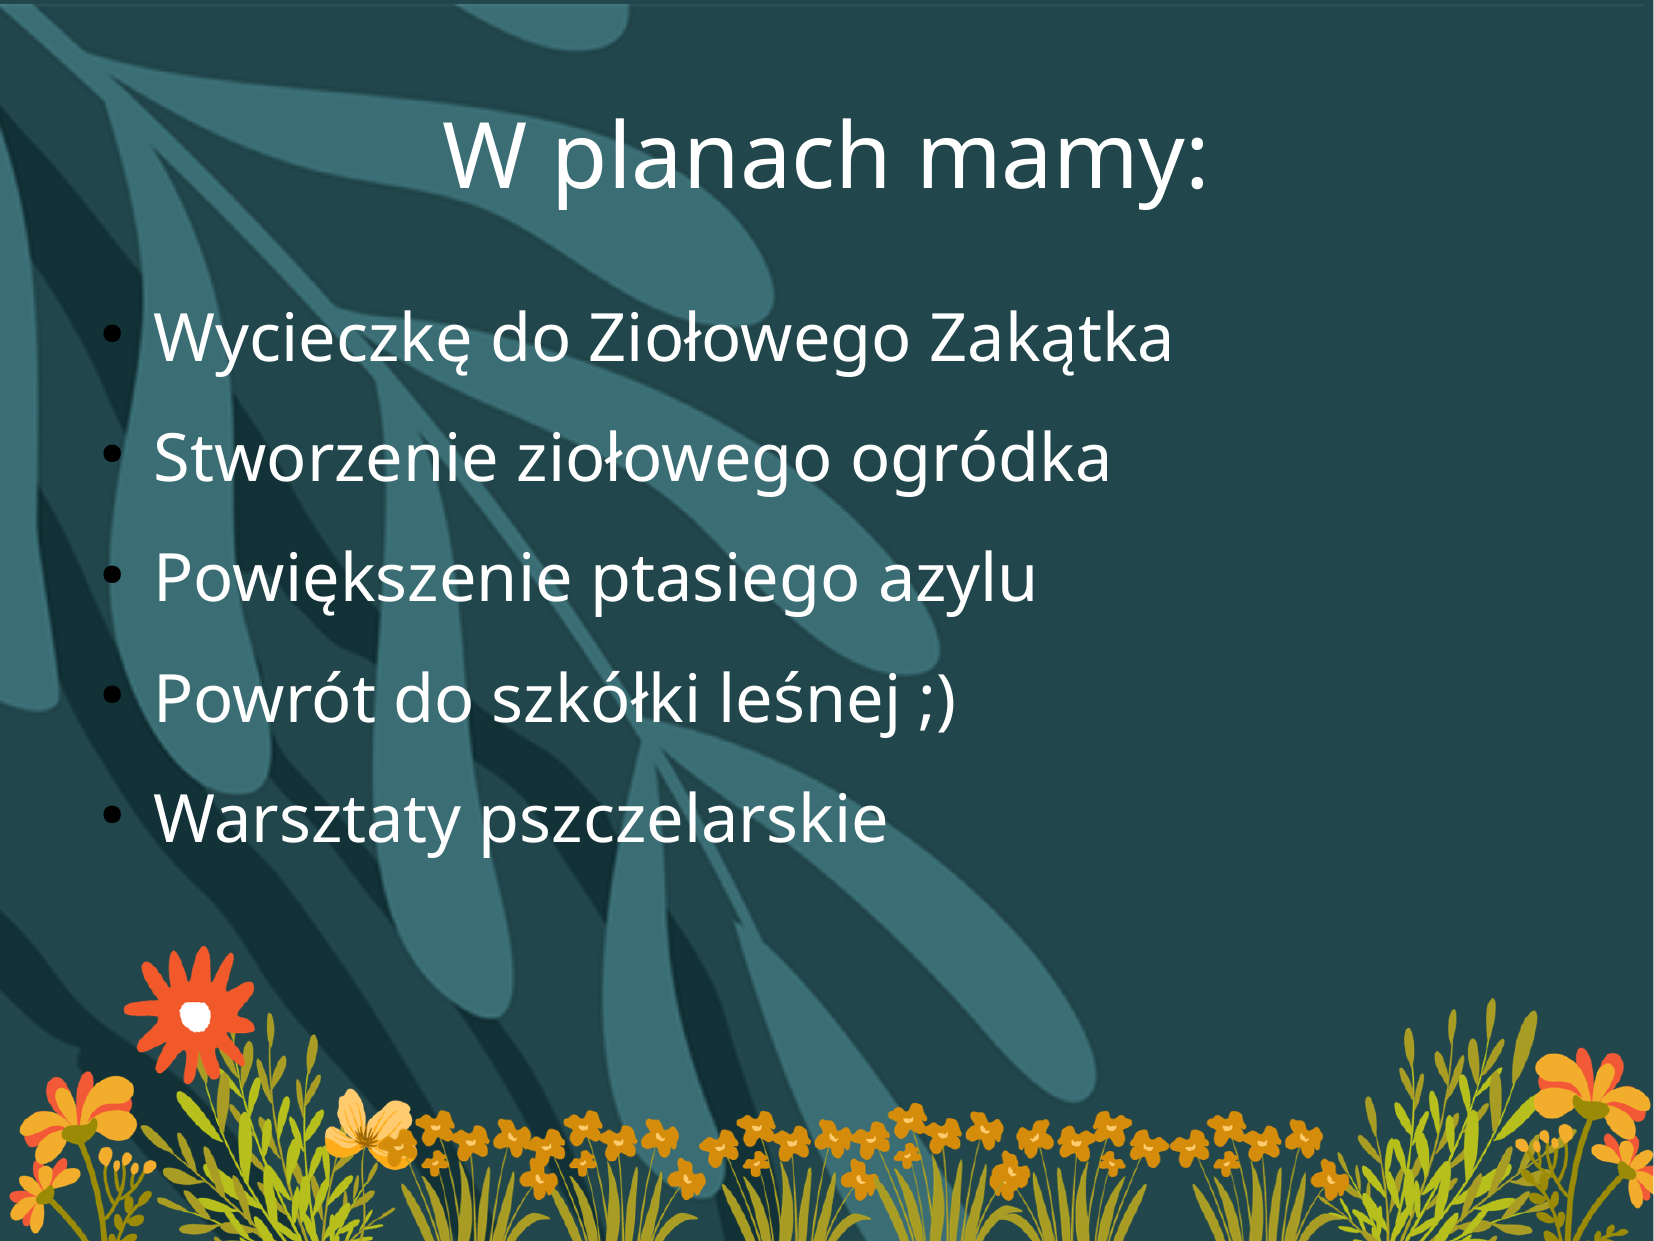

# W planach mamy:
Wycieczkę do Ziołowego Zakątka
Stworzenie ziołowego ogródka
Powiększenie ptasiego azylu
Powrót do szkółki leśnej ;)
Warsztaty pszczelarskie